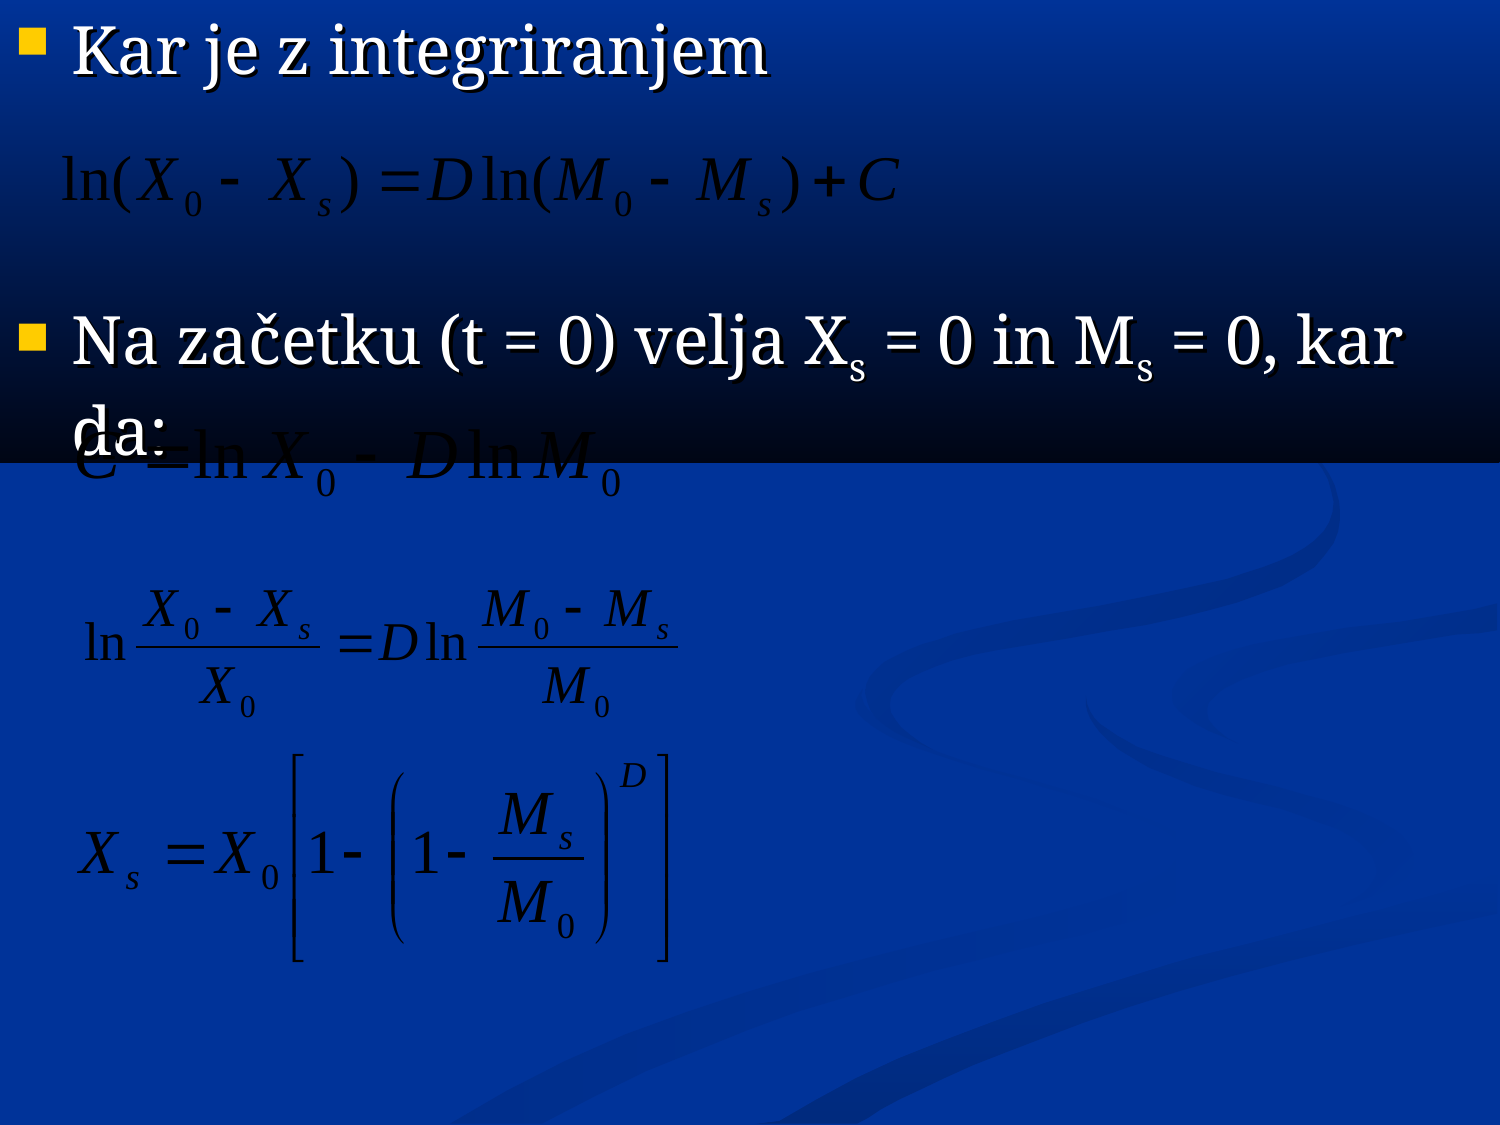

# Kar je z integriranjem
Na začetku (t = 0) velja Xs = 0 in Ms = 0, kar da: